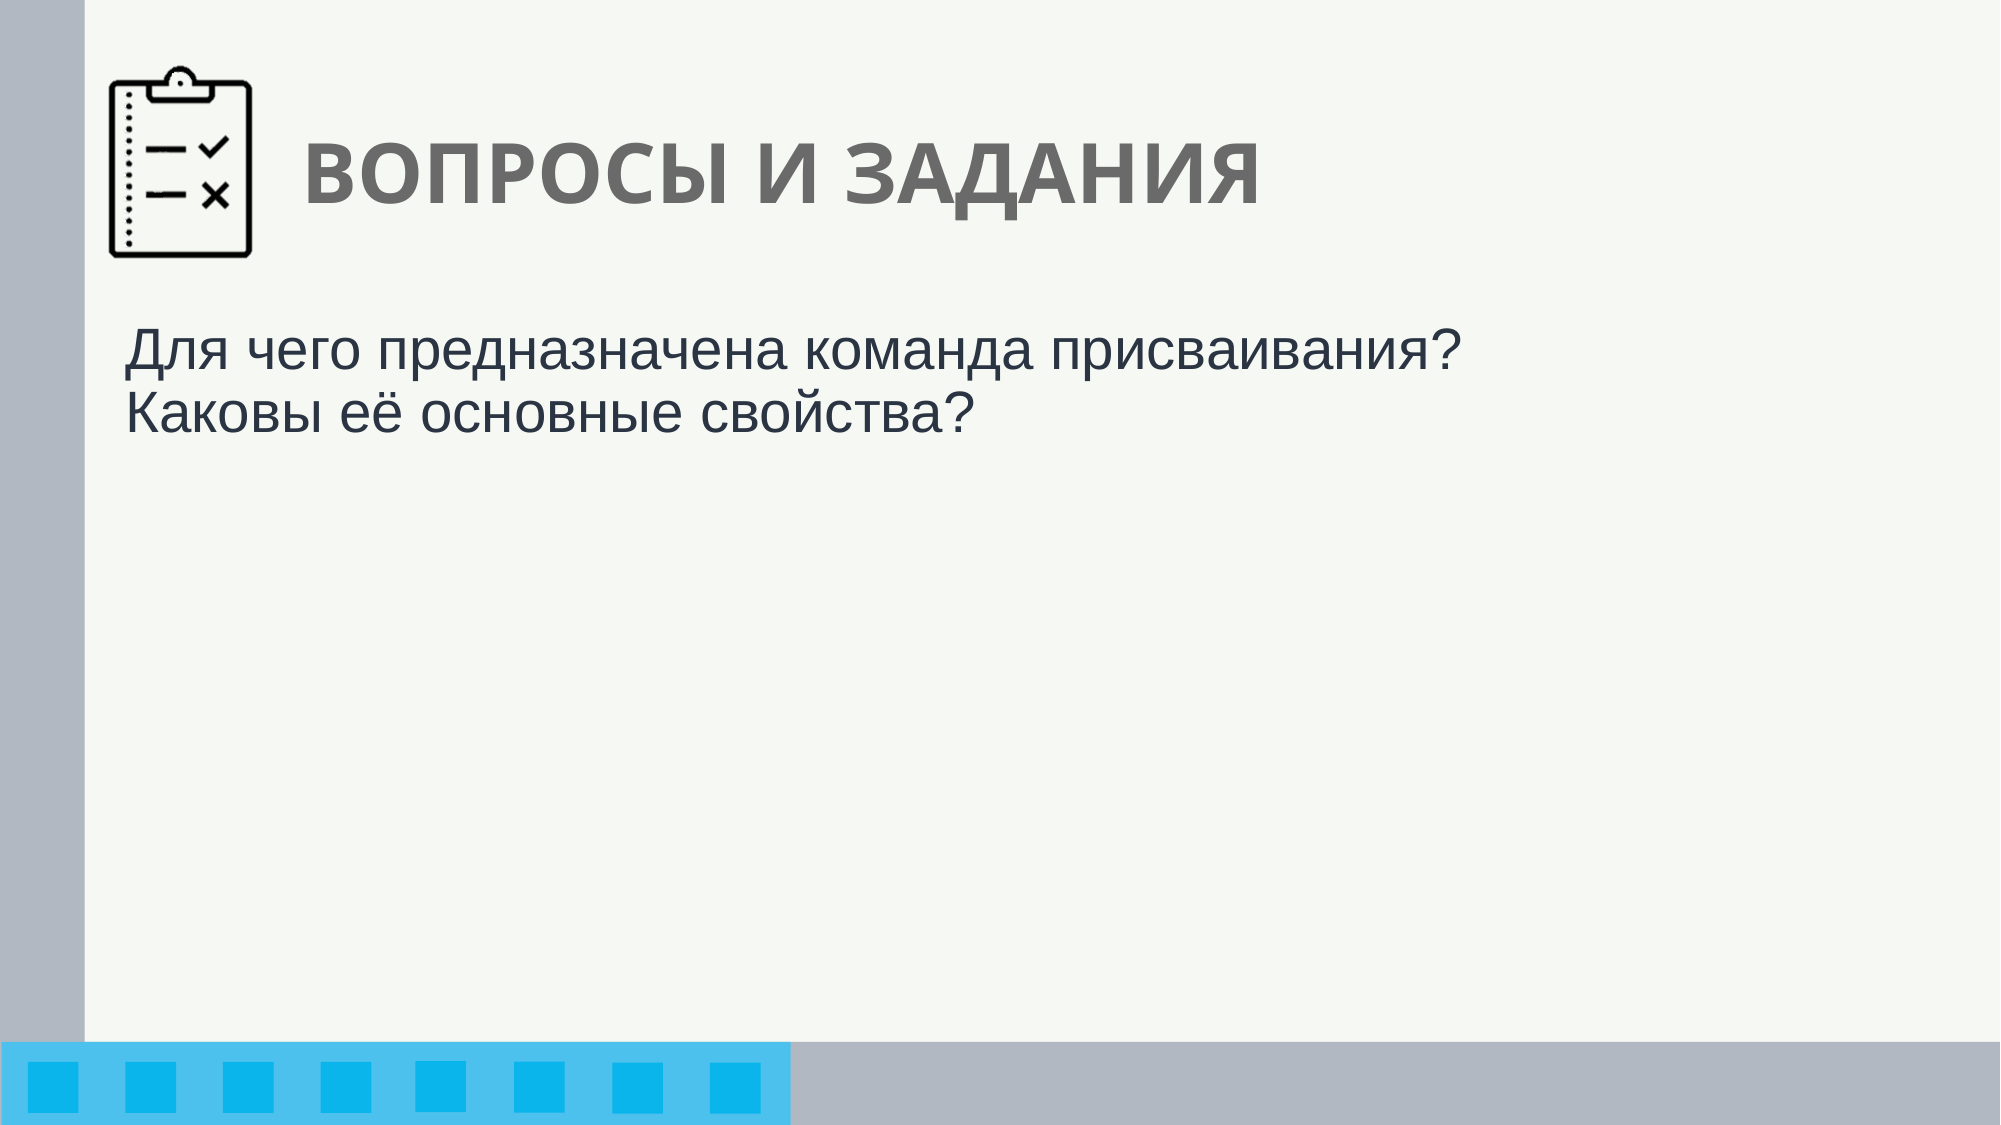

# ВОПРОСЫ И ЗАДАНИЯ
Для чего предназначена команда присваивания?
Каковы её основные свойства?